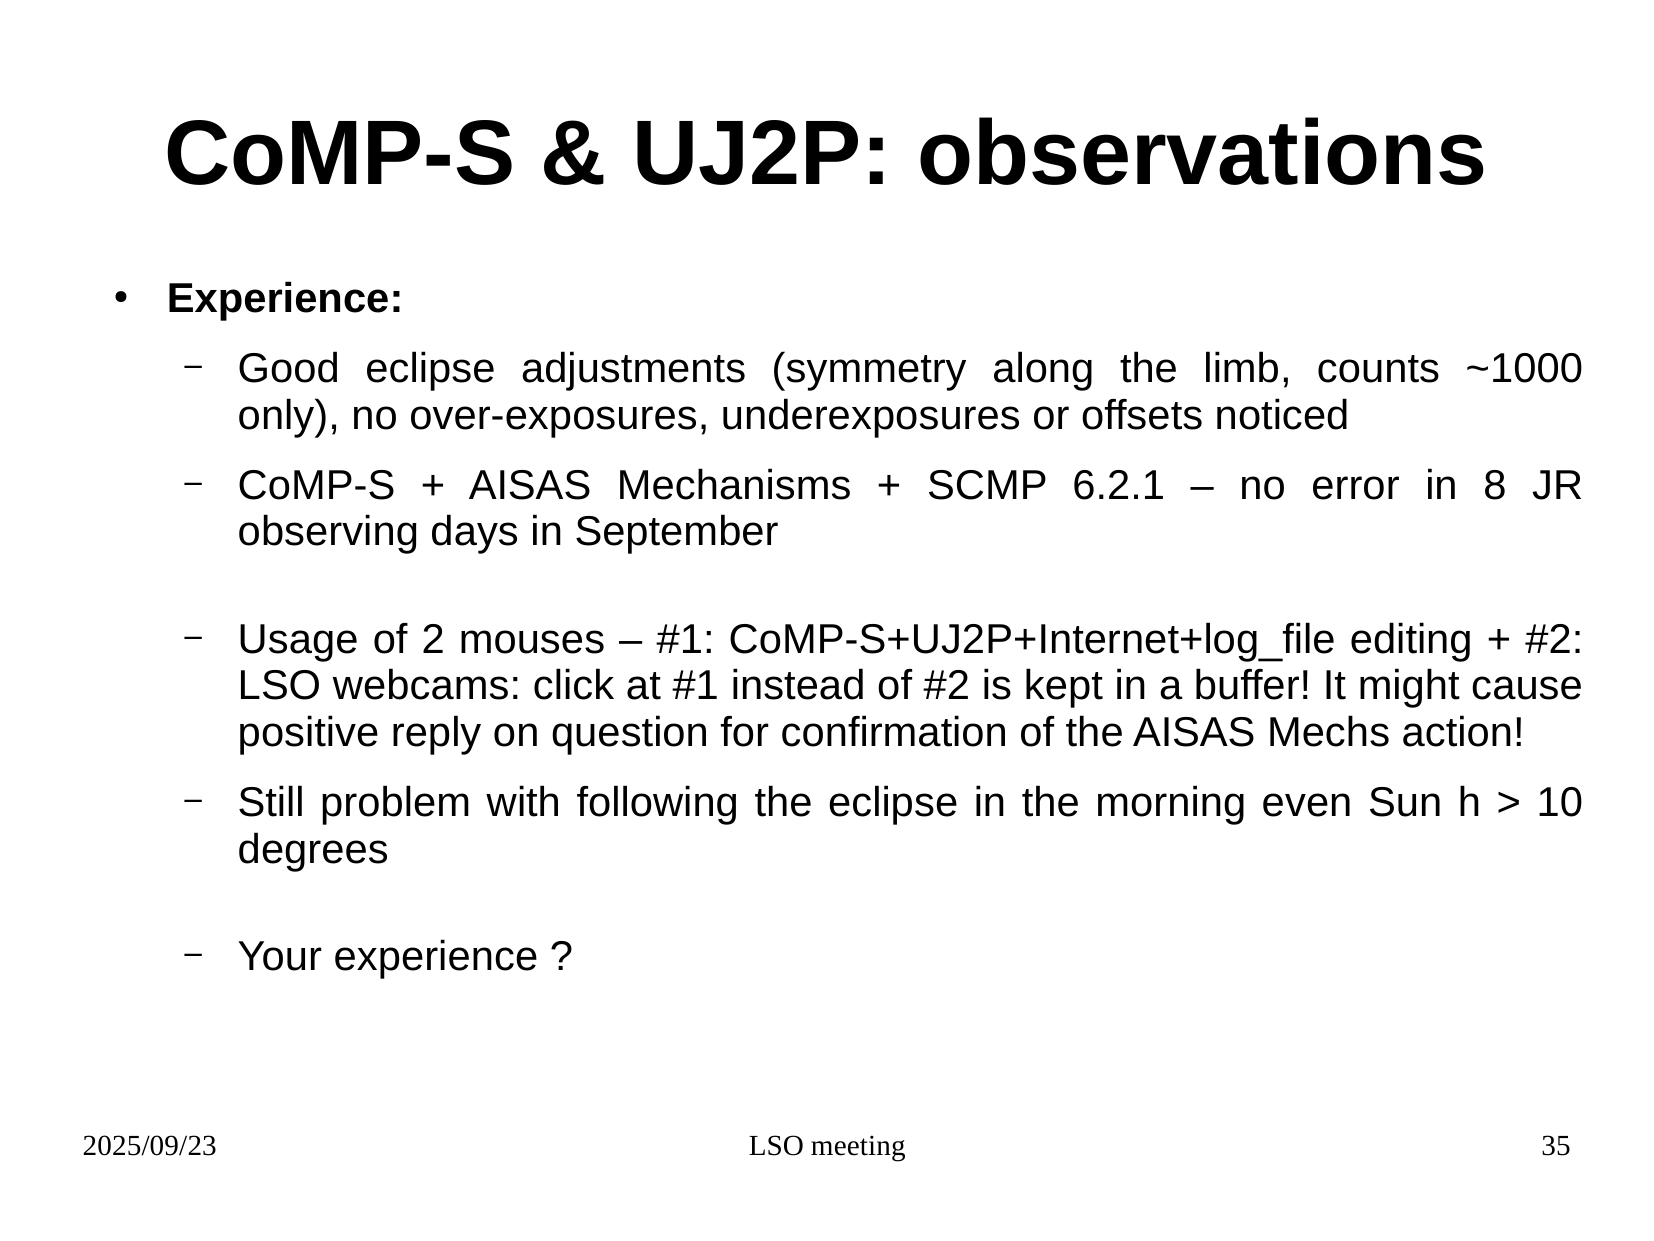

CoMP-S & UJ2P: observations
# Experience:
Good eclipse adjustments (symmetry along the limb, counts ~1000 only), no over-exposures, underexposures or offsets noticed
CoMP-S + AISAS Mechanisms + SCMP 6.2.1 – no error in 8 JR observing days in September
Usage of 2 mouses – #1: CoMP-S+UJ2P+Internet+log_file editing + #2: LSO webcams: click at #1 instead of #2 is kept in a buffer! It might cause positive reply on question for confirmation of the AISAS Mechs action!
Still problem with following the eclipse in the morning even Sun h > 10 degrees
Your experience ?
2025/09/23
LSO meeting
35